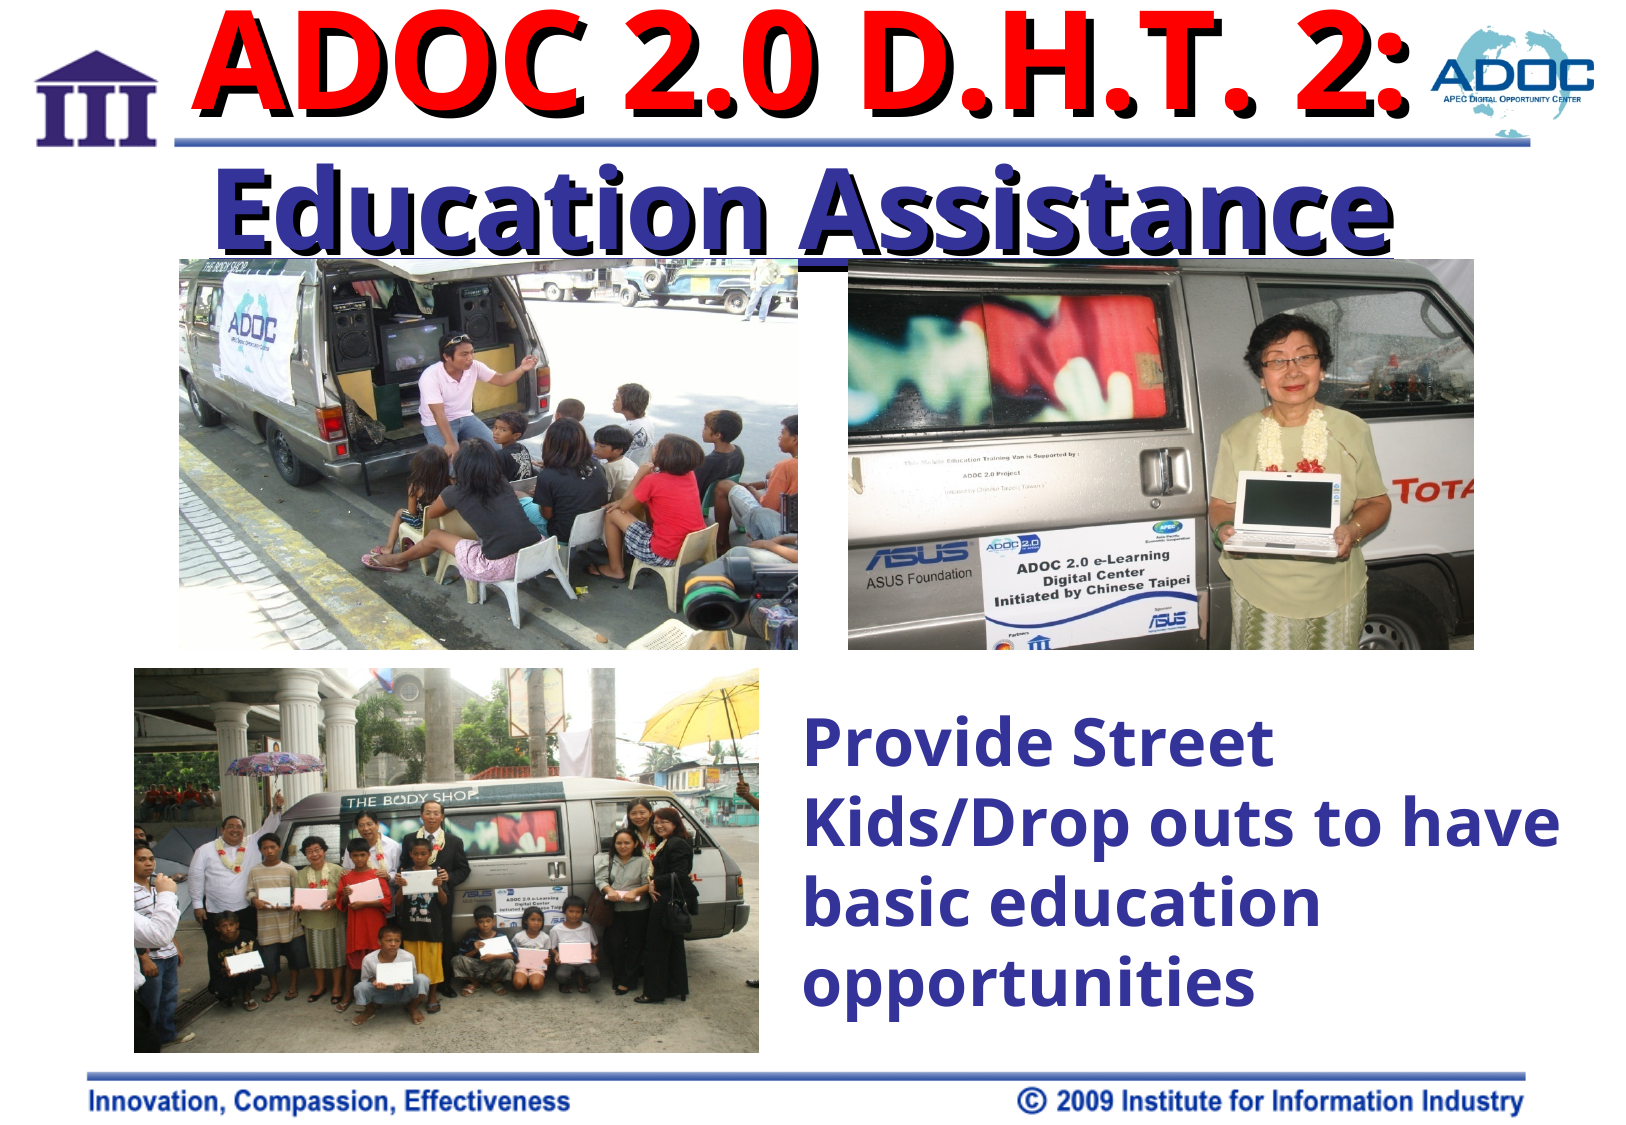

# ADOC 2.0 D.H.T. 2: Education Assistance
Provide Street Kids/Drop outs to have basic education opportunities